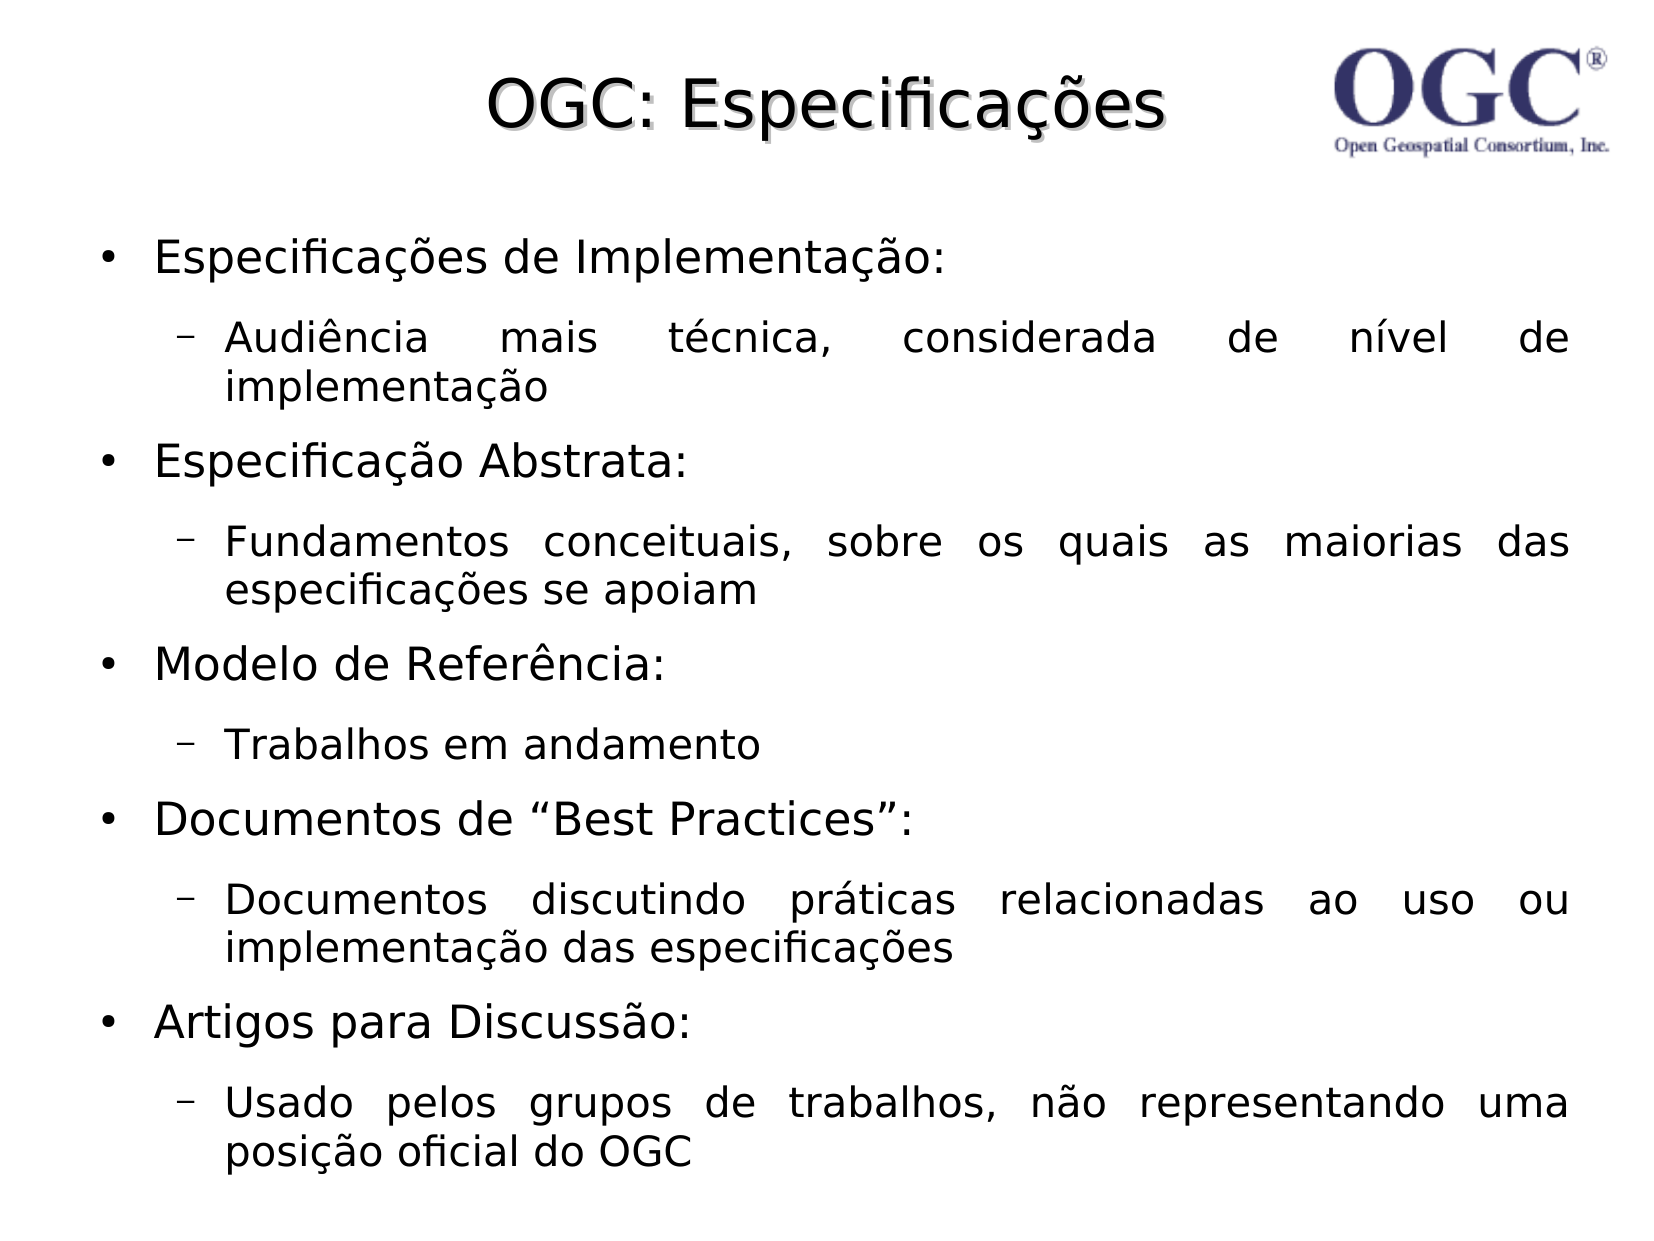

# OGC: Especificações
Especificações de Implementação:
Audiência mais técnica, considerada de nível de implementação
Especificação Abstrata:
Fundamentos conceituais, sobre os quais as maiorias das especificações se apoiam
Modelo de Referência:
Trabalhos em andamento
Documentos de “Best Practices”:
Documentos discutindo práticas relacionadas ao uso ou implementação das especificações
Artigos para Discussão:
Usado pelos grupos de trabalhos, não representando uma posição oficial do OGC